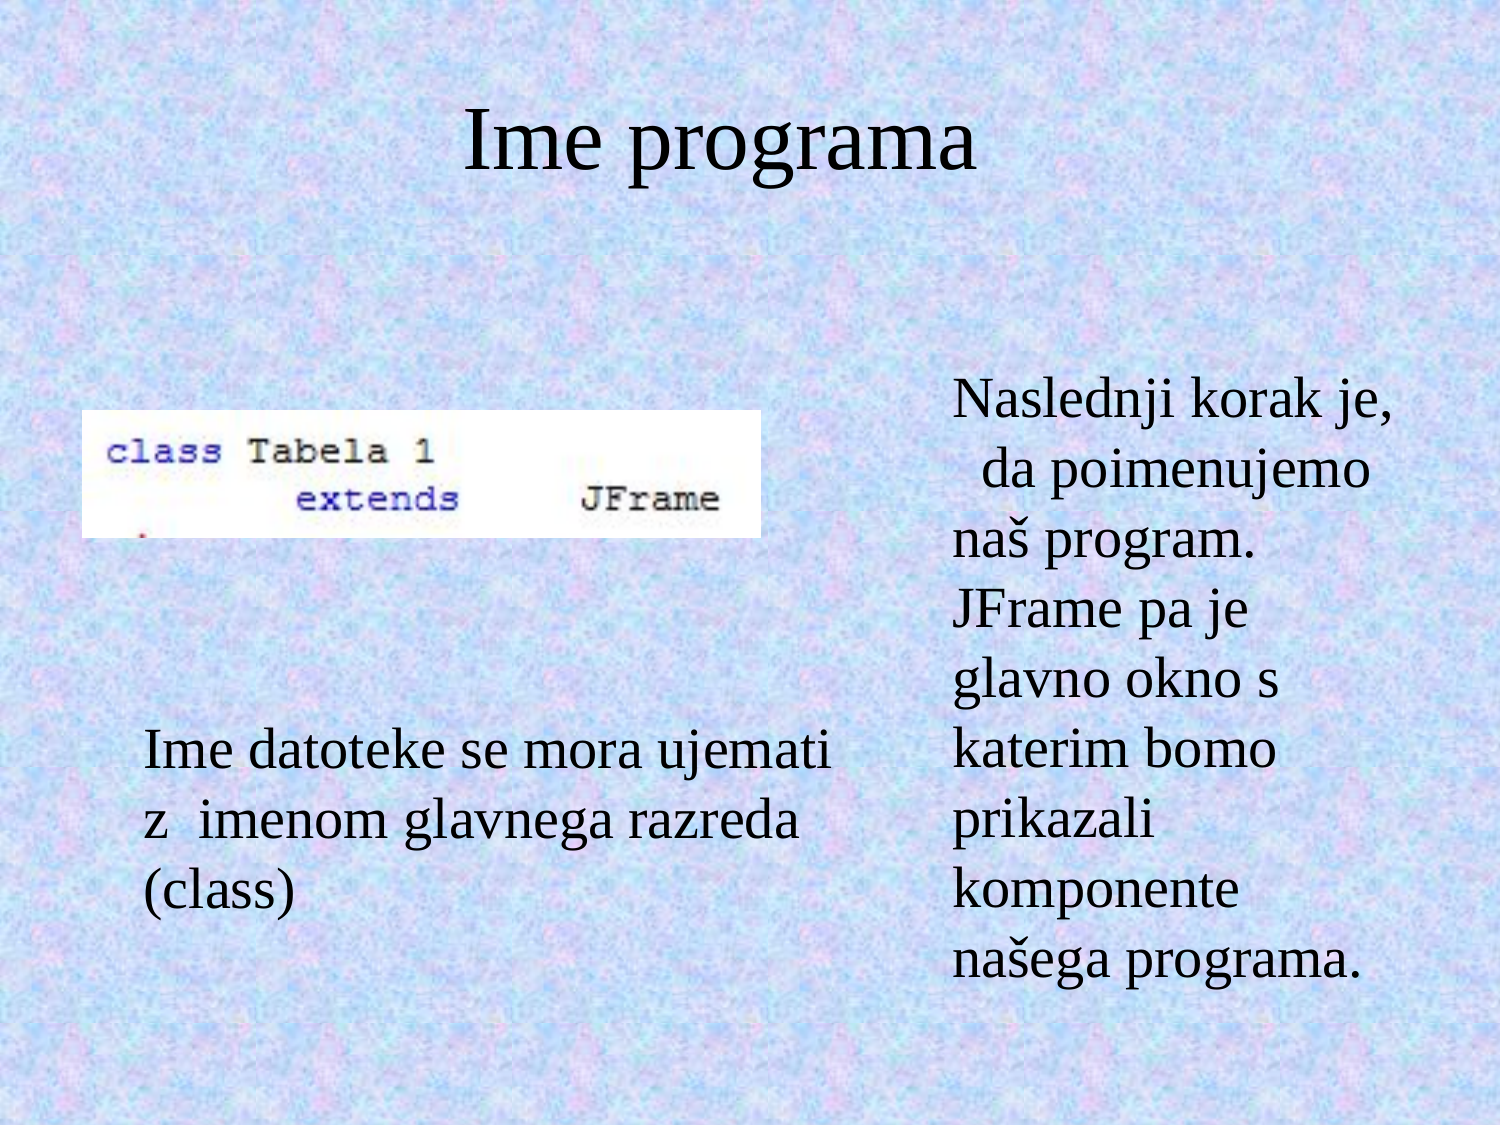

Ime programa
Naslednji korak je, da poimenujemo naš program.
JFrame pa je glavno okno s katerim bomo prikazali komponente našega programa.
Ime datoteke se mora ujemati z imenom glavnega razreda (class)